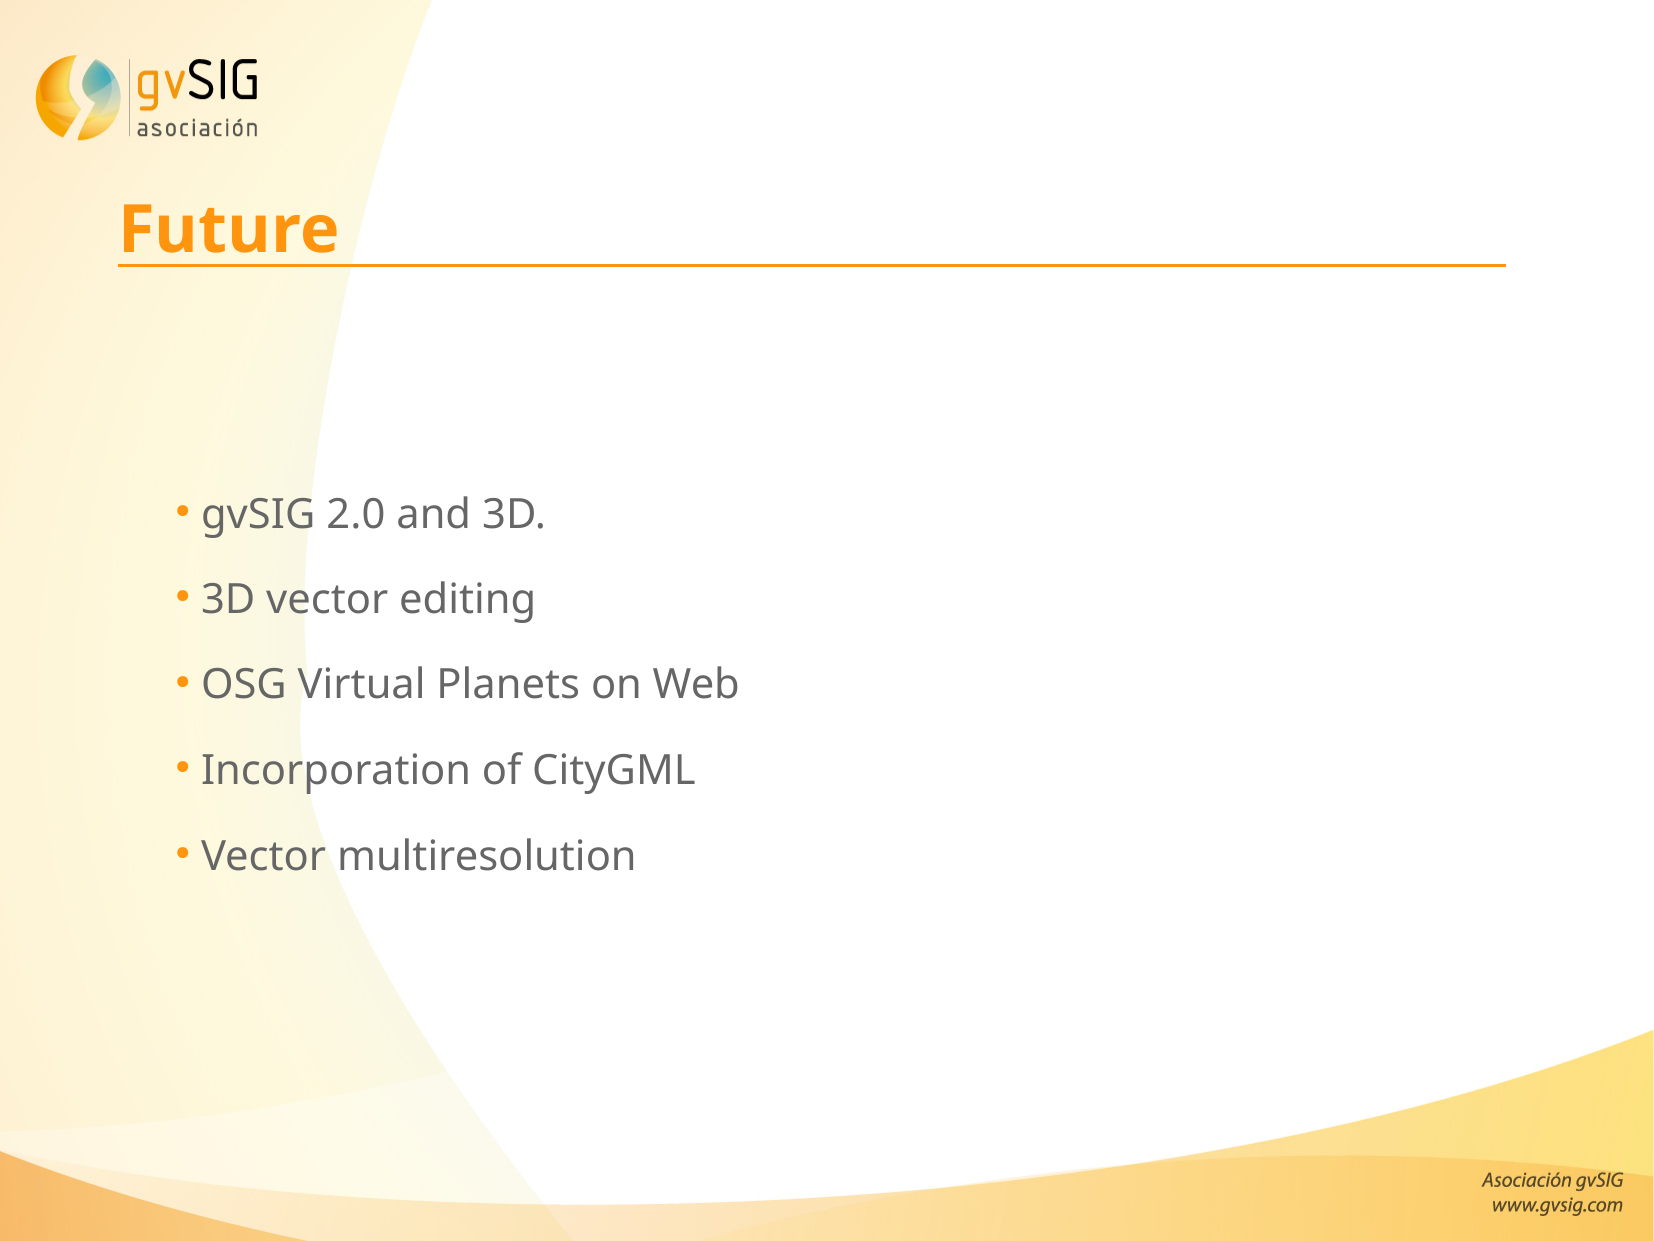

# Future
 gvSIG 2.0 and 3D.
 3D vector editing
 OSG Virtual Planets on Web
 Incorporation of CityGML
 Vector multiresolution